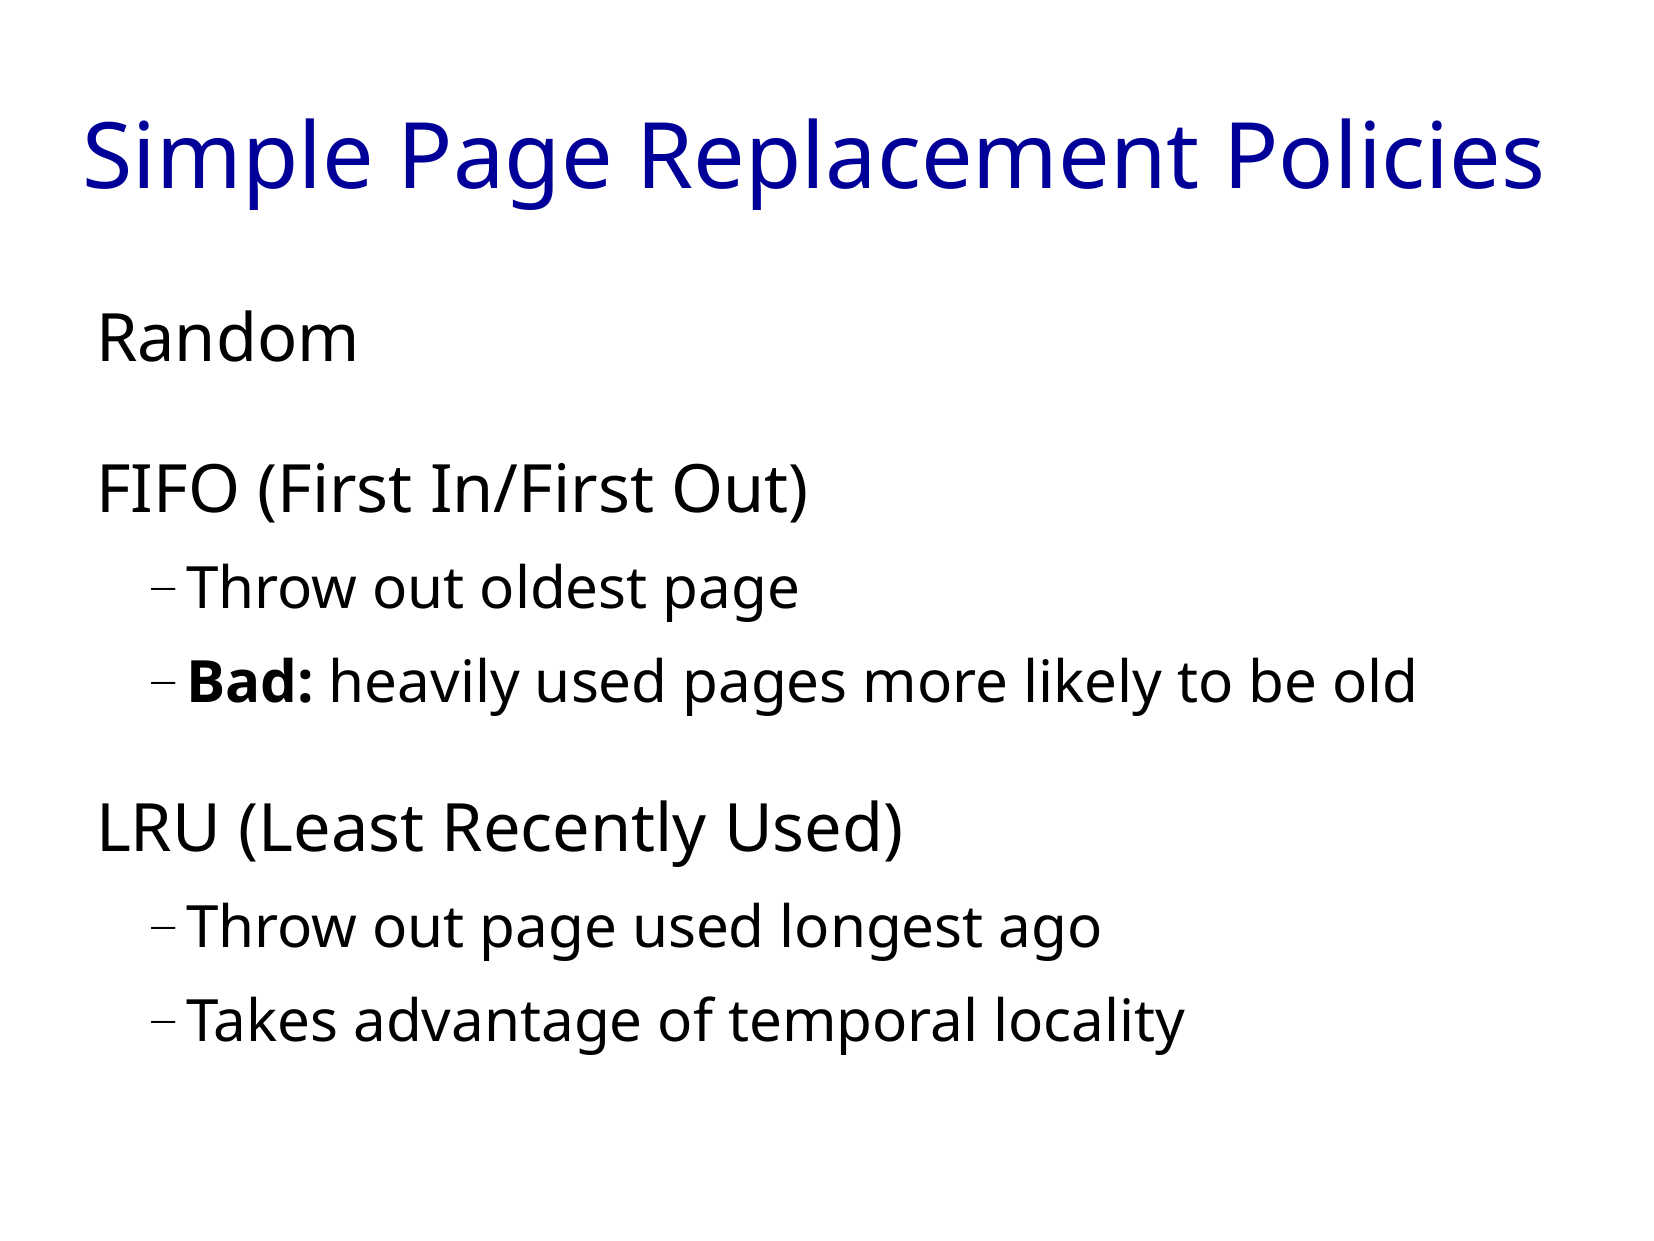

# Simple Page Replacement Policies
Random
FIFO (First In/First Out)
Throw out oldest page
Bad: heavily used pages more likely to be old
LRU (Least Recently Used)
Throw out page used longest ago
Takes advantage of temporal locality